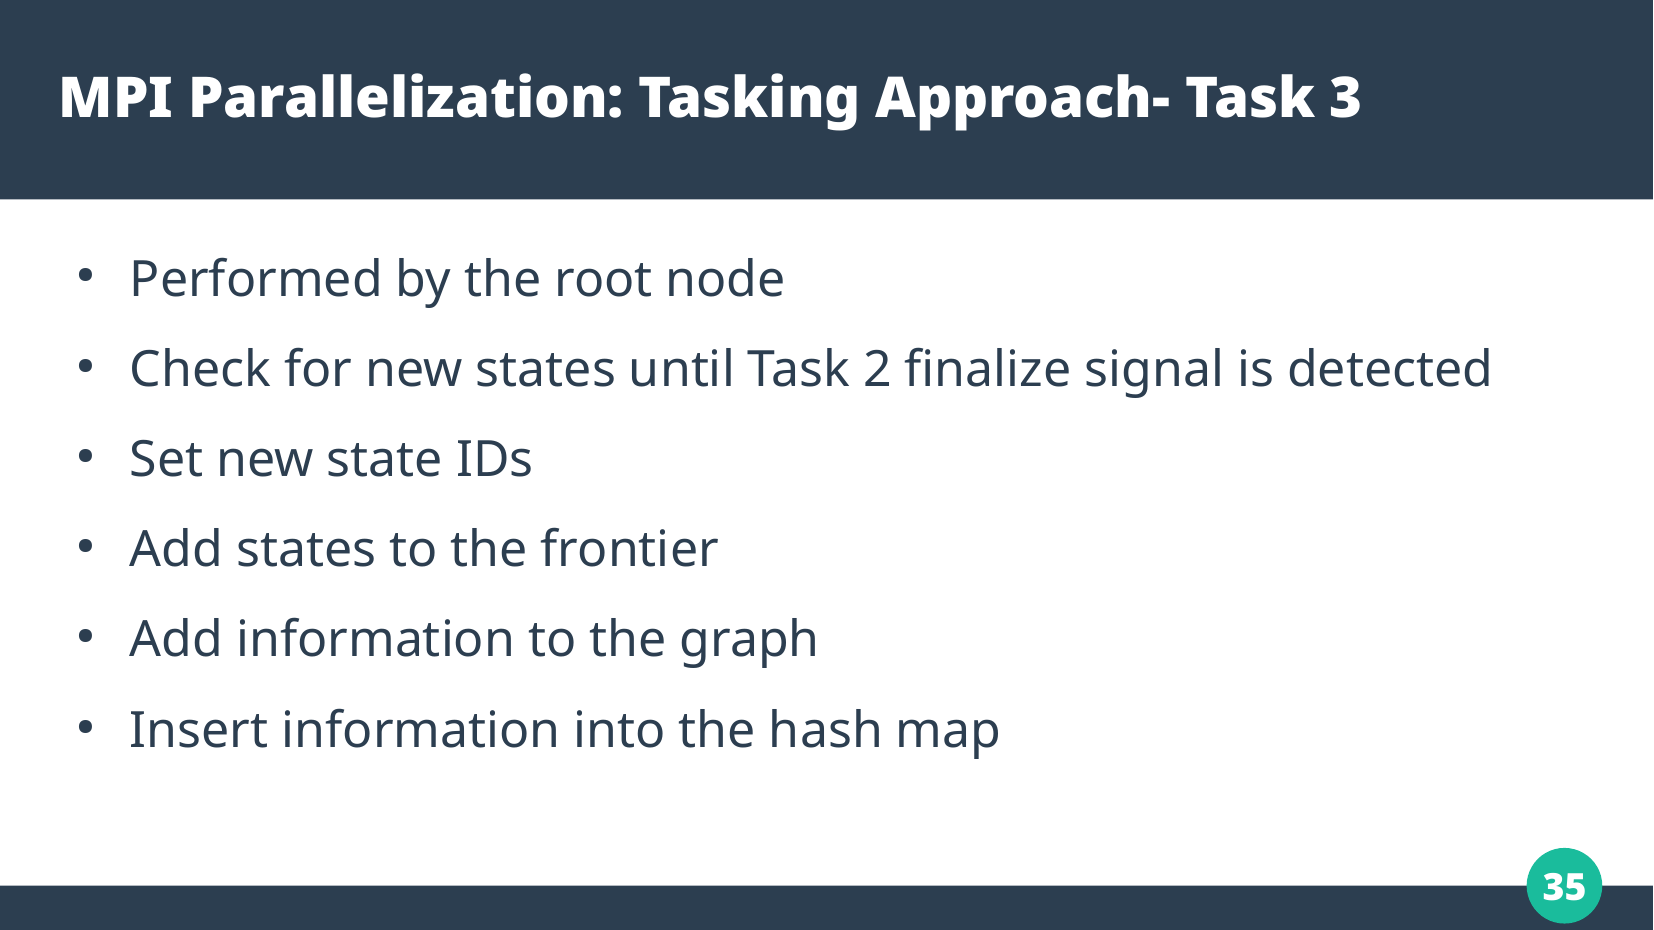

# MPI Parallelization: Tasking Approach- Task 3
Performed by the root node
Check for new states until Task 2 finalize signal is detected
Set new state IDs
Add states to the frontier
Add information to the graph
Insert information into the hash map